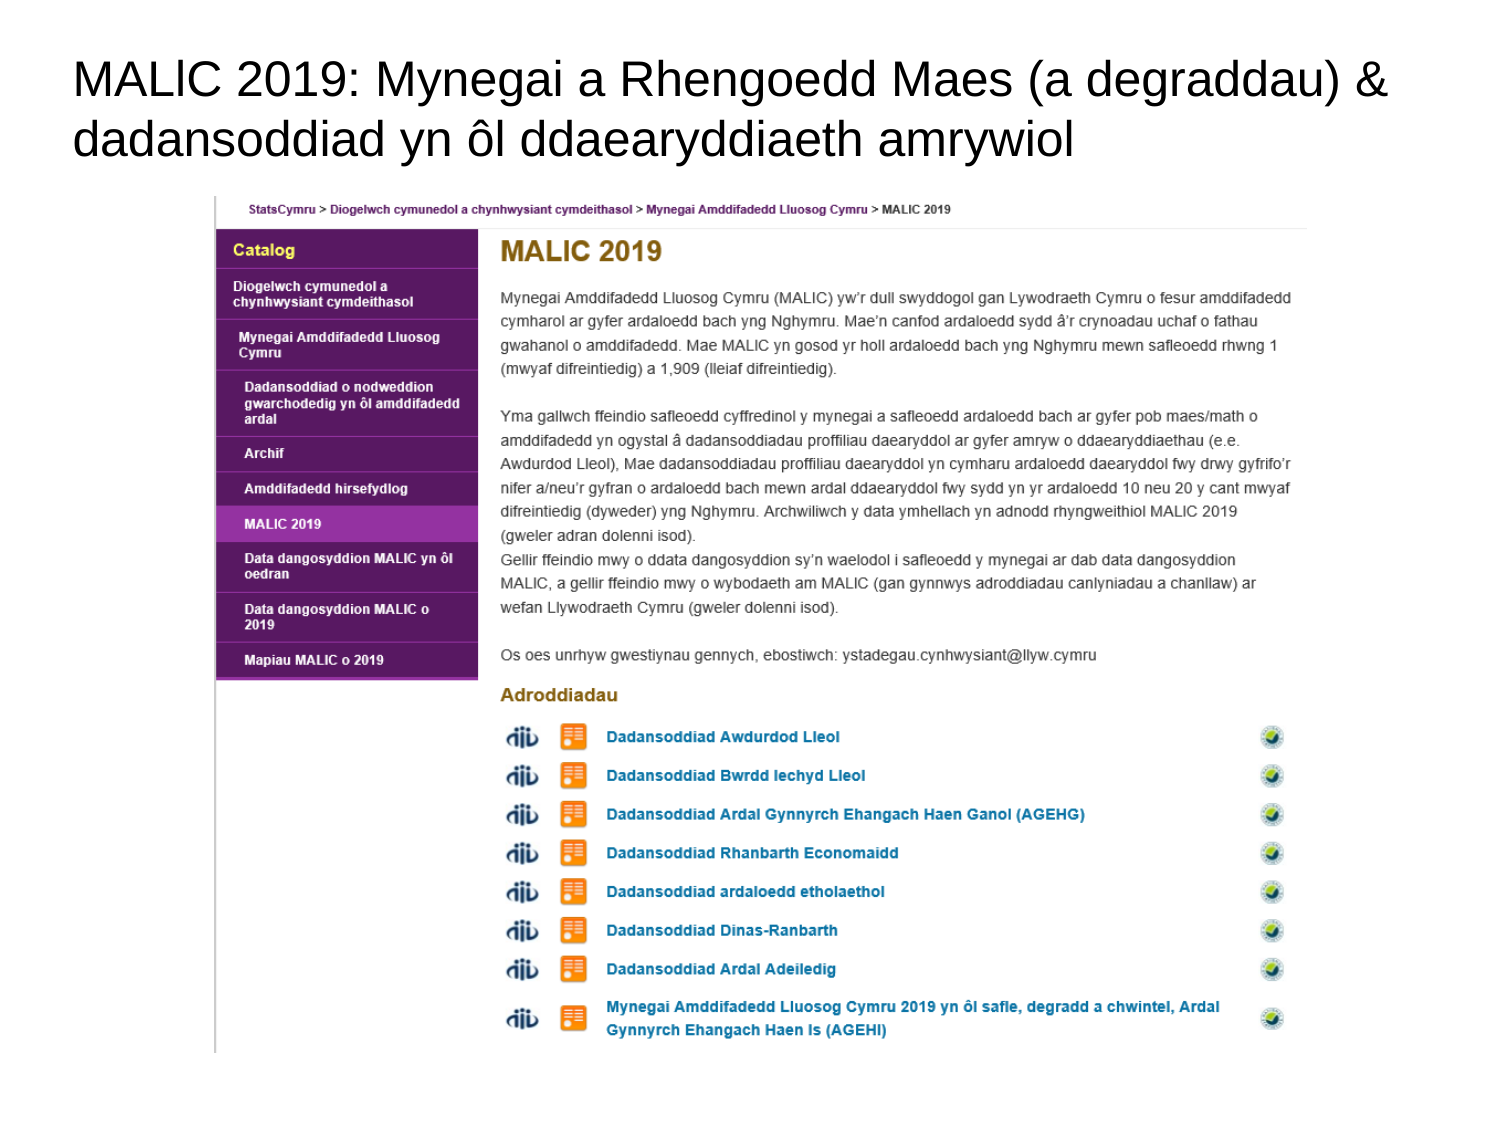

MALlC 2019: Mynegai a Rhengoedd Maes (a degraddau) & dadansoddiad yn ôl ddaearyddiaeth amrywiol